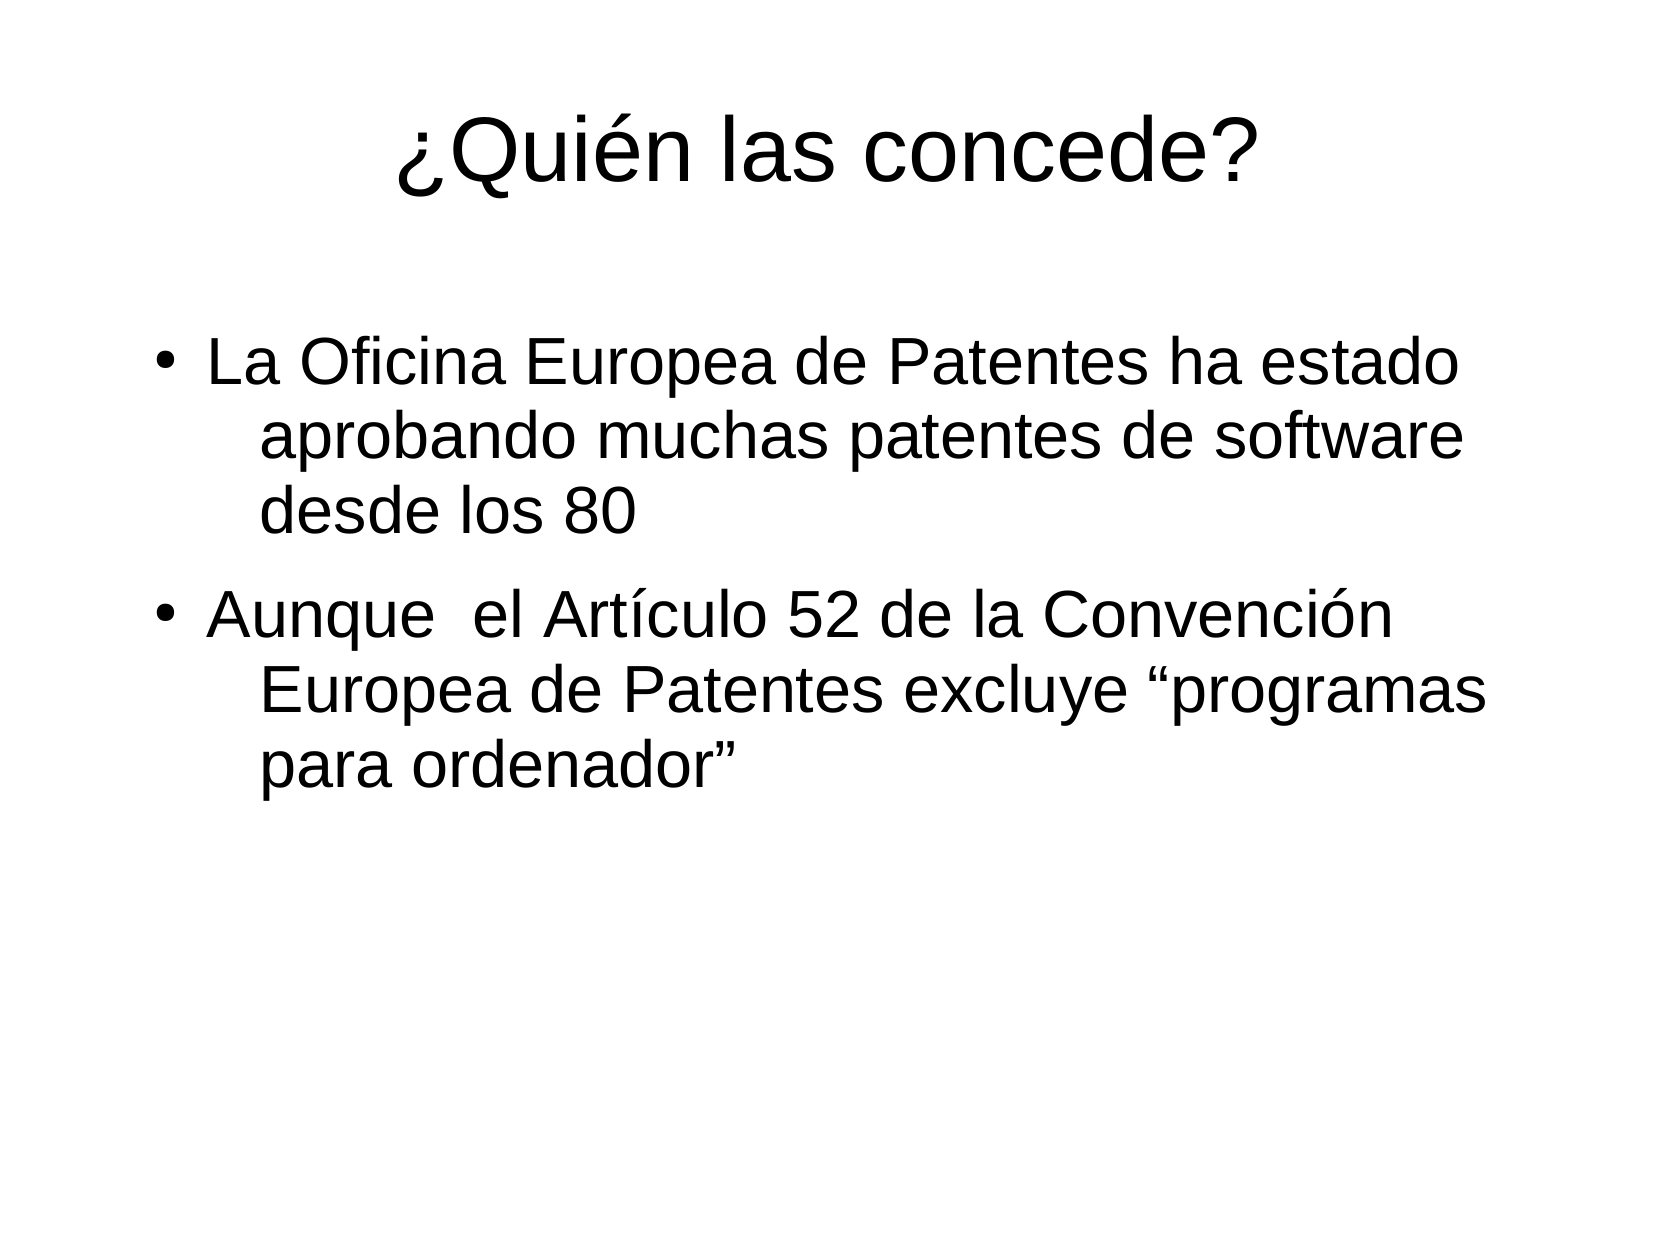

# ¿Quién las concede?
La Oficina Europea de Patentes ha estado aprobando muchas patentes de software desde los 80
Aunque el Artículo 52 de la Convención Europea de Patentes excluye “programas para ordenador”